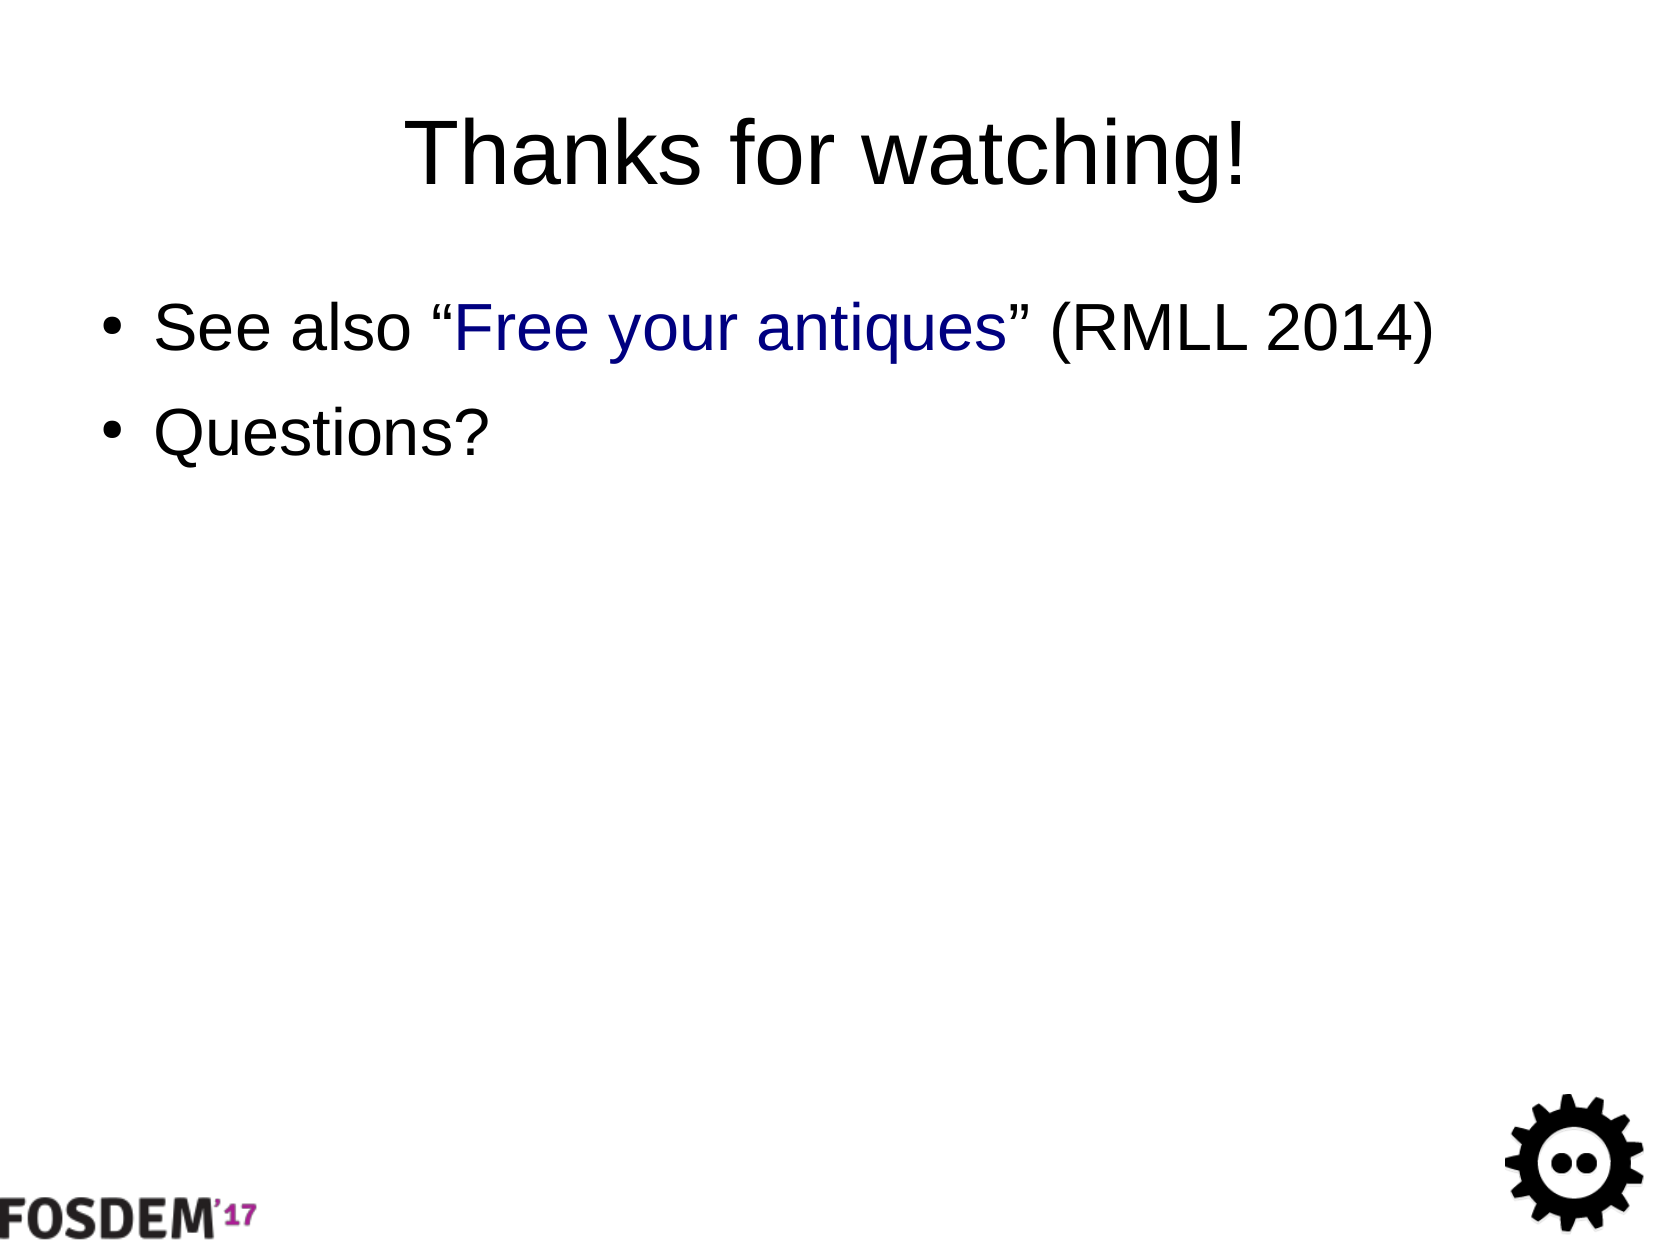

# Thanks for watching!
See also “Free your antiques” (RMLL 2014)
Questions?